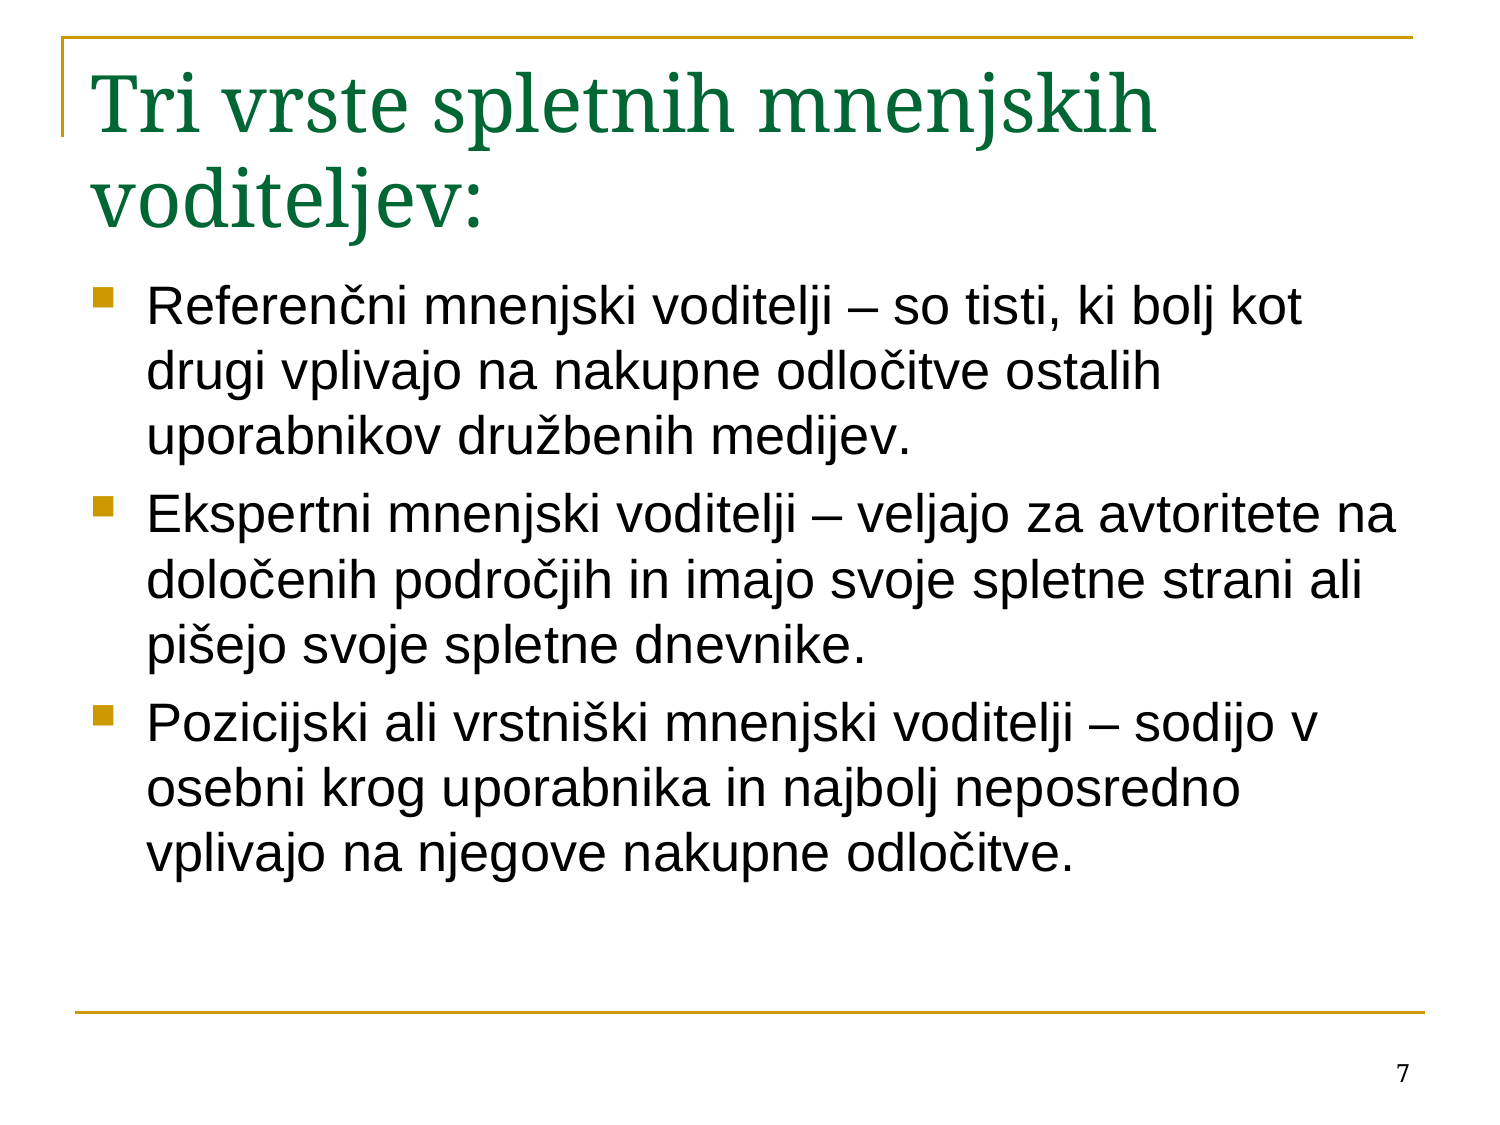

# Tri vrste spletnih mnenjskih voditeljev:
Referenčni mnenjski voditelji – so tisti, ki bolj kot drugi vplivajo na nakupne odločitve ostalih uporabnikov družbenih medijev.
Ekspertni mnenjski voditelji – veljajo za avtoritete na določenih področjih in imajo svoje spletne strani ali pišejo svoje spletne dnevnike.
Pozicijski ali vrstniški mnenjski voditelji – sodijo v osebni krog uporabnika in najbolj neposredno vplivajo na njegove nakupne odločitve.